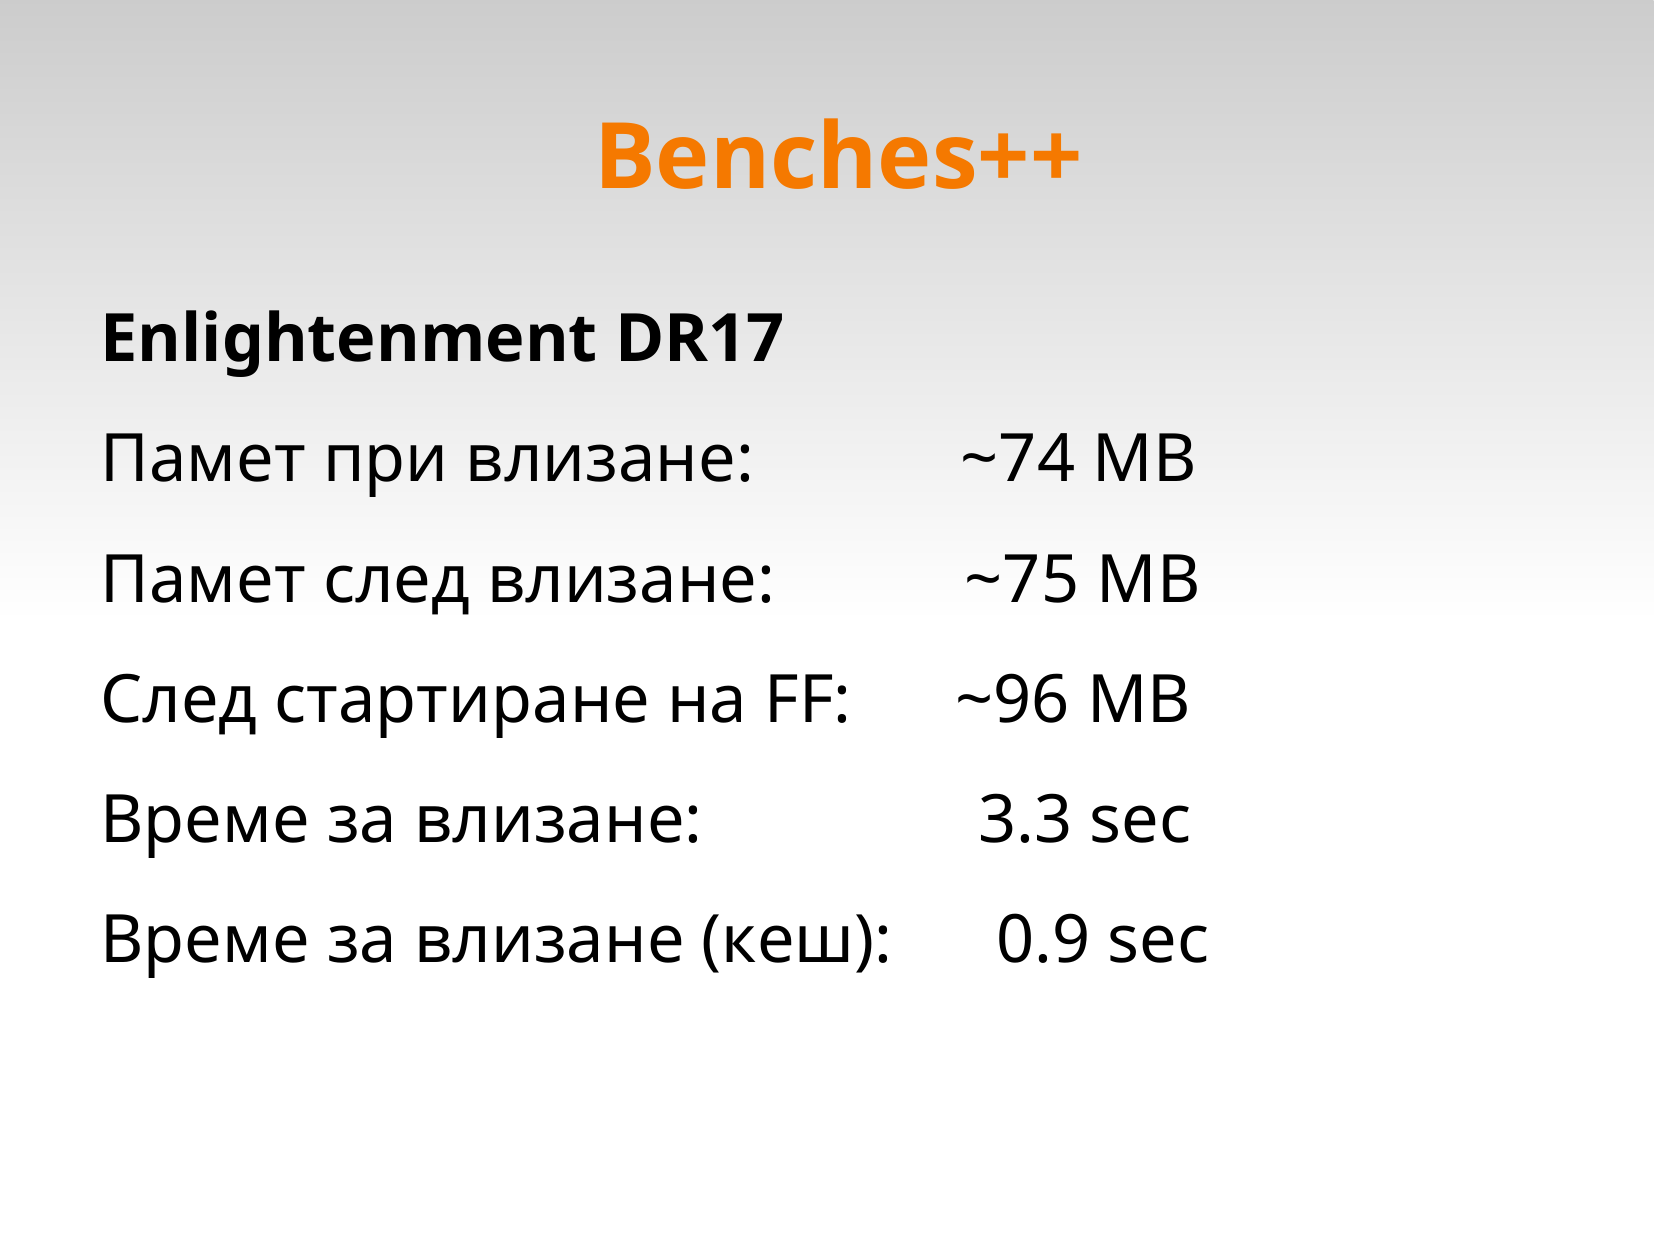

# Benches++
Enlightenment DR17
Памет при влизане: ~74 MB
Памет след влизане: ~75 MB
След стартиране на FF: ~96 MB
Време за влизане: 3.3 sec
Време за влизане (кеш): 0.9 sec